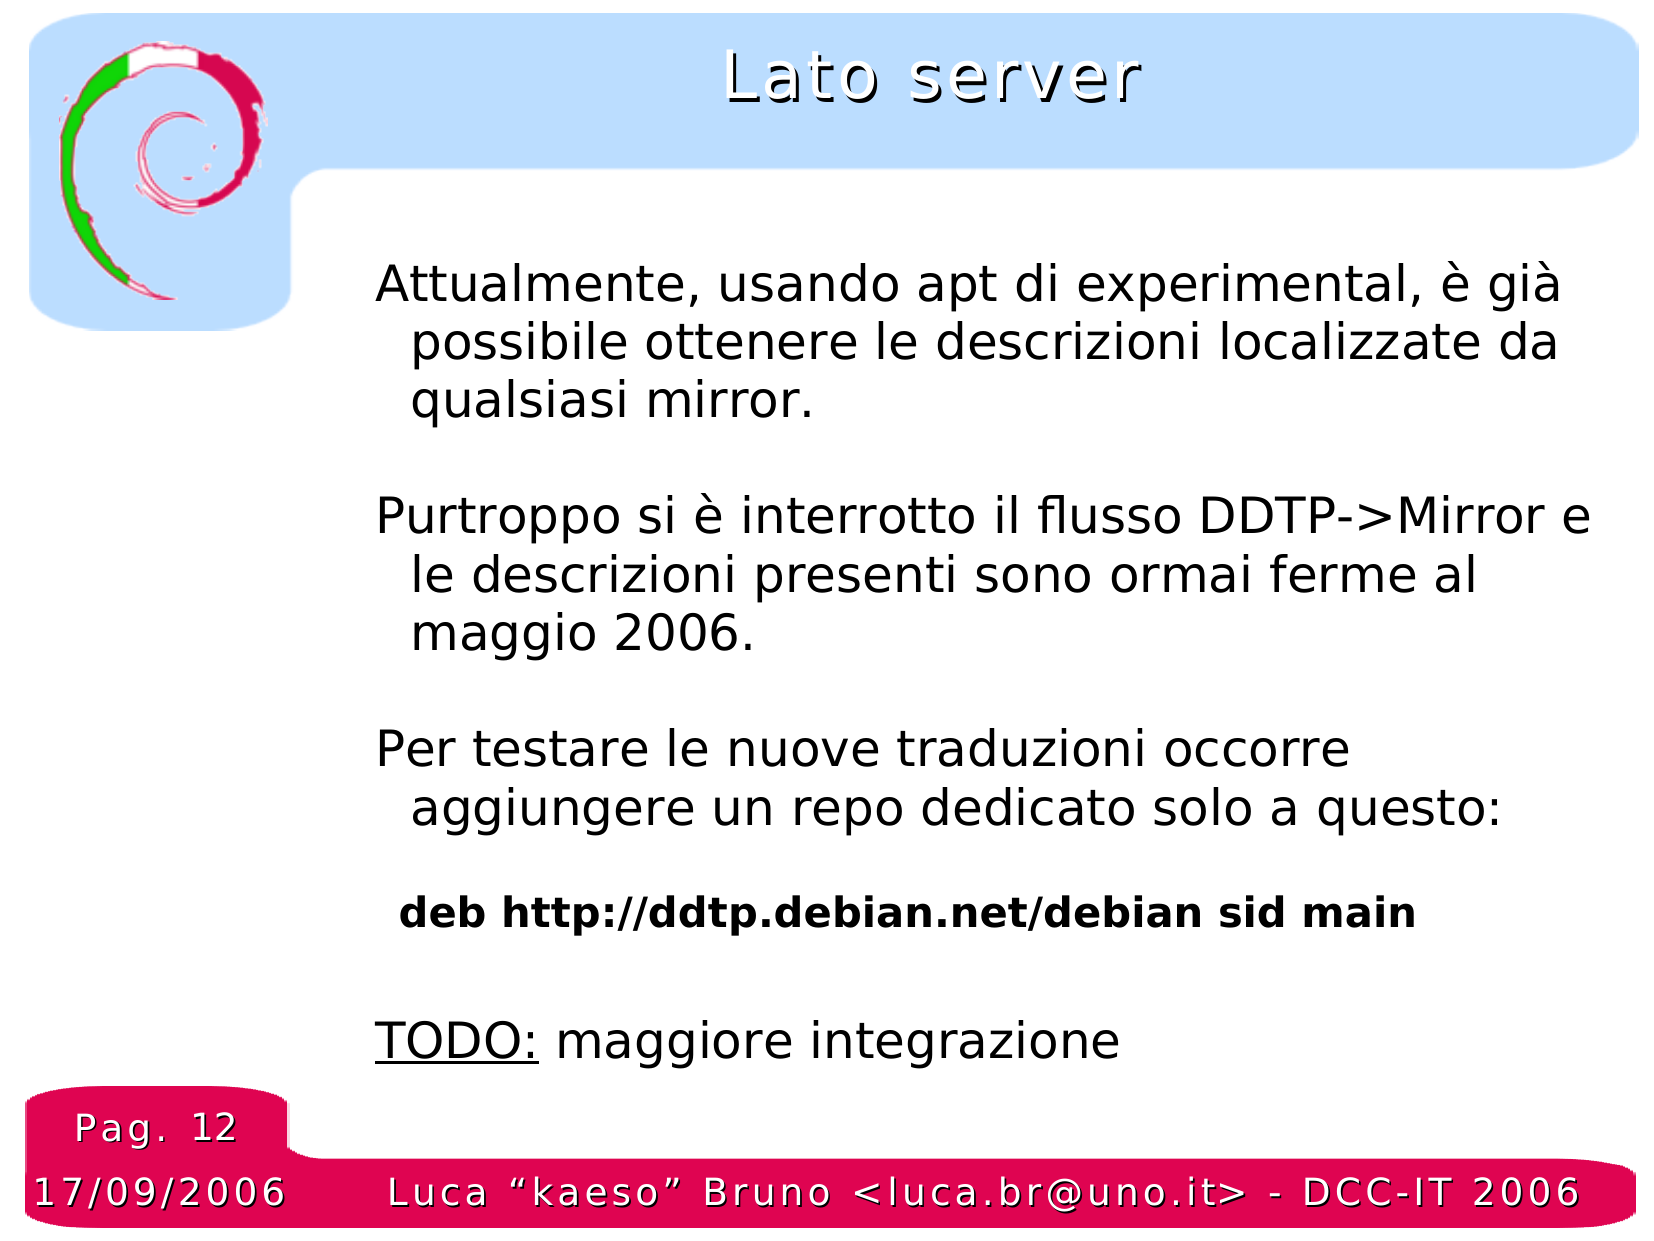

Lato server
Attualmente, usando apt di experimental, è già possibile ottenere le descrizioni localizzate da qualsiasi mirror.
Purtroppo si è interrotto il flusso DDTP->Mirror e le descrizioni presenti sono ormai ferme al maggio 2006.
Per testare le nuove traduzioni occorre aggiungere un repo dedicato solo a questo:
TODO: maggiore integrazione
deb http://ddtp.debian.net/debian sid main
Pag.
17/09/2006
Luca “kaeso” Bruno <luca.br@uno.it> - DCC-IT 2006